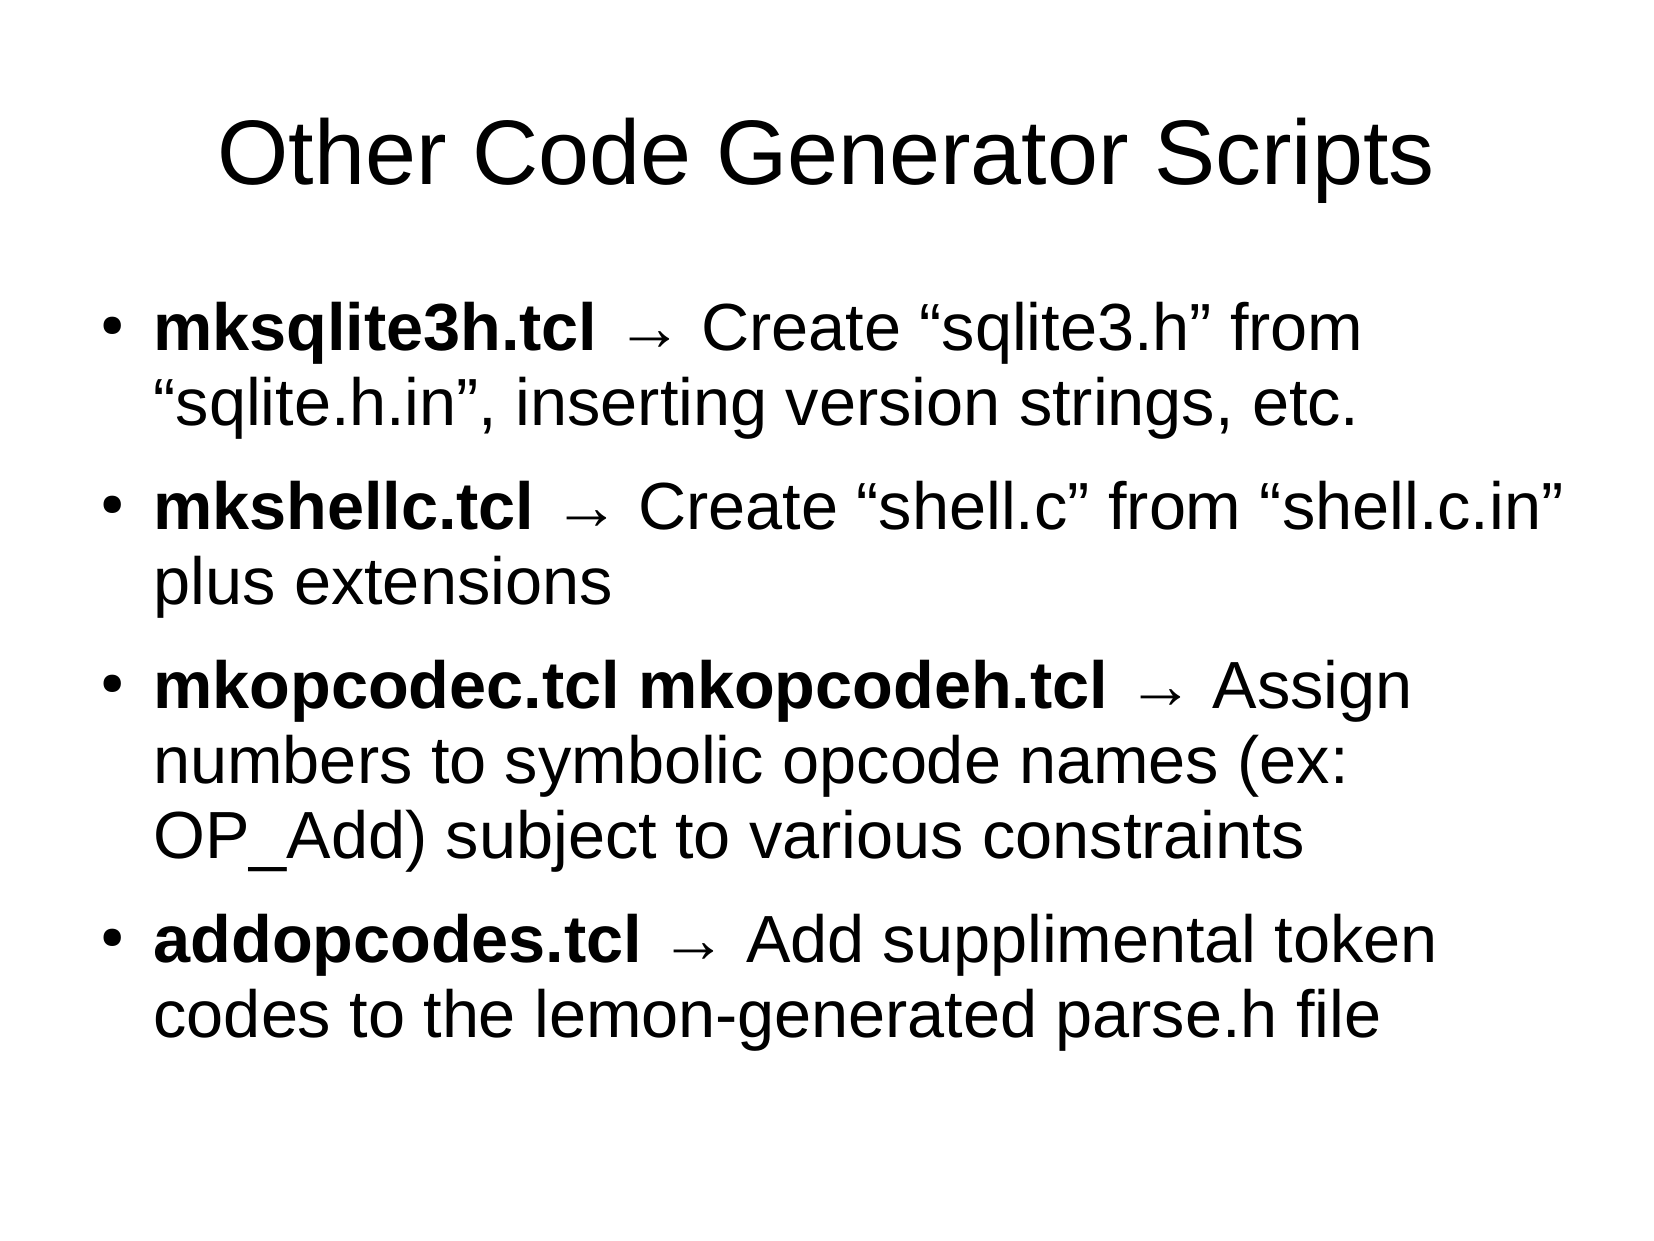

# Other Code Generator Scripts
mksqlite3h.tcl → Create “sqlite3.h” from “sqlite.h.in”, inserting version strings, etc.
mkshellc.tcl → Create “shell.c” from “shell.c.in” plus extensions
mkopcodec.tcl mkopcodeh.tcl → Assign numbers to symbolic opcode names (ex: OP_Add) subject to various constraints
addopcodes.tcl → Add supplimental token codes to the lemon-generated parse.h file